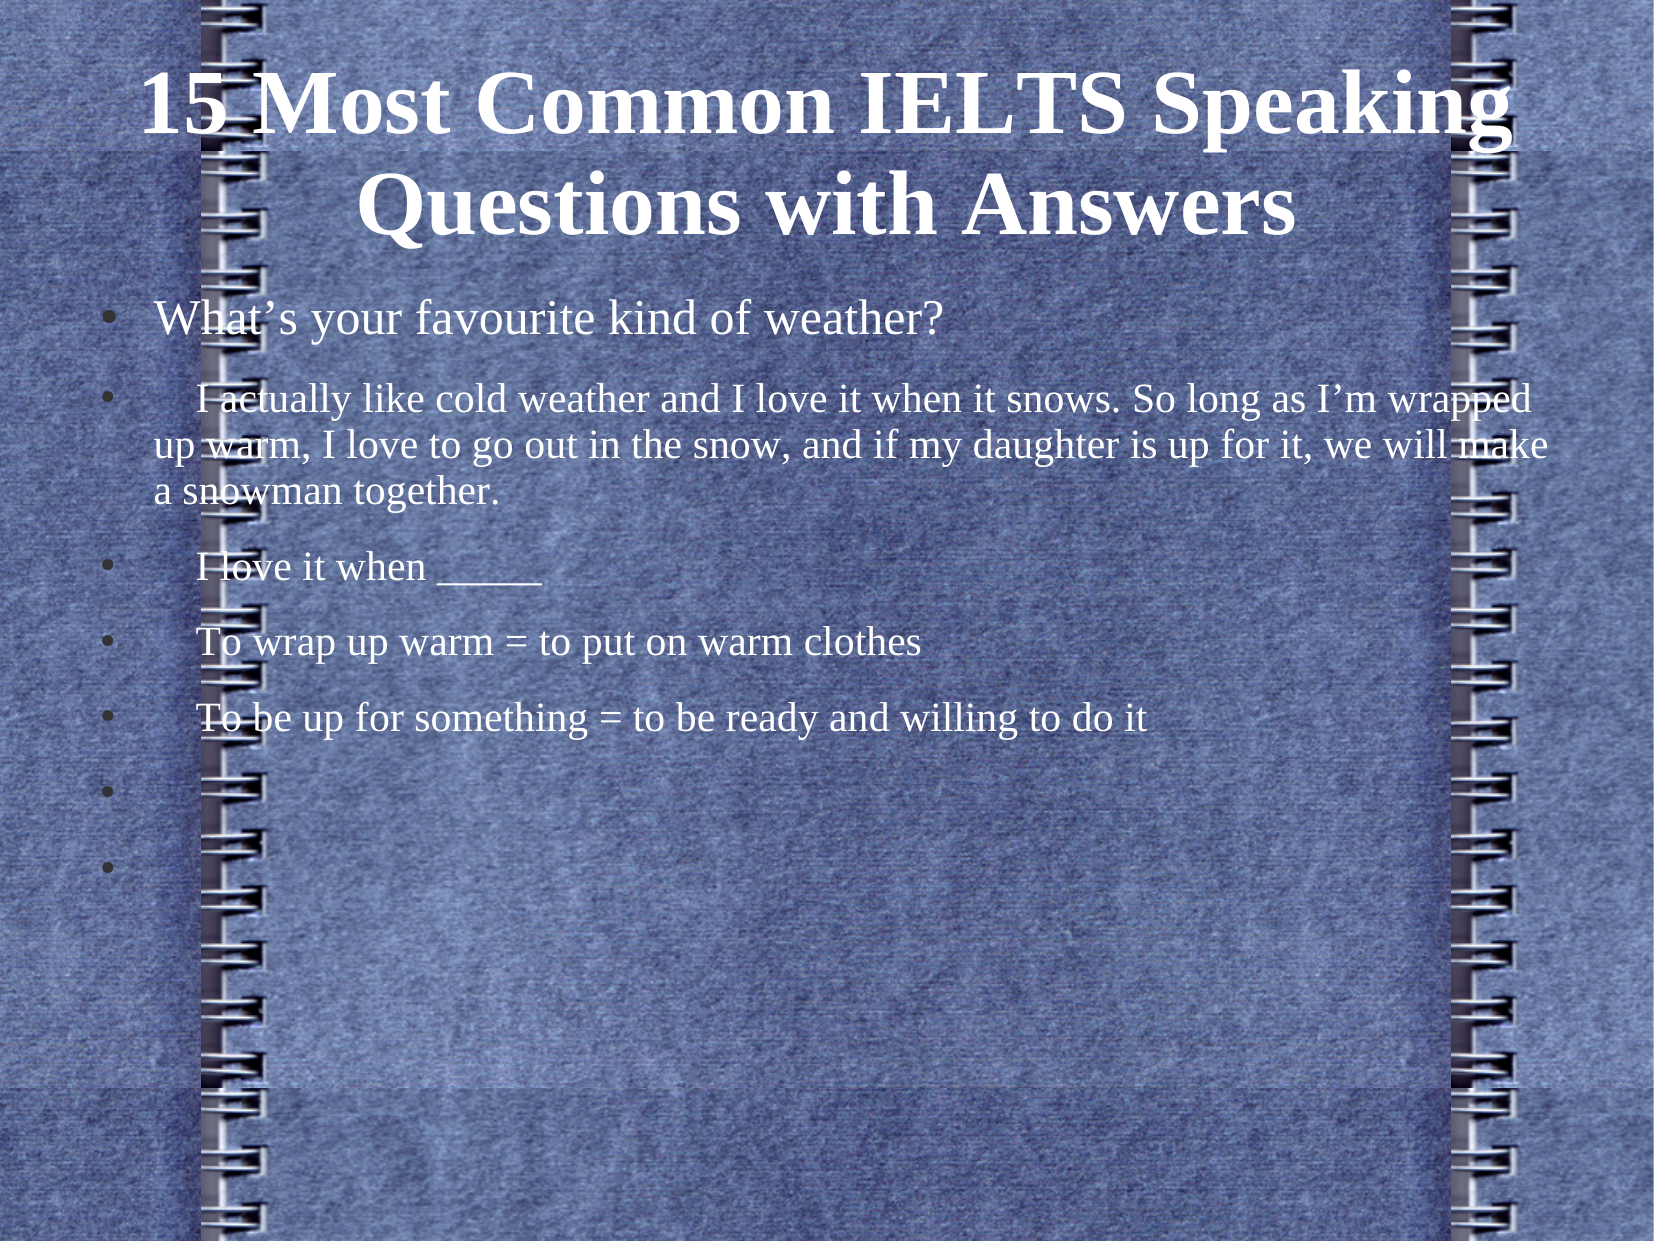

# 15 Most Common IELTS Speaking Questions with Answers
What’s your favourite kind of weather?
 I actually like cold weather and I love it when it snows. So long as I’m wrapped up warm, I love to go out in the snow, and if my daughter is up for it, we will make a snowman together.
 I love it when _____
 To wrap up warm = to put on warm clothes
 To be up for something = to be ready and willing to do it